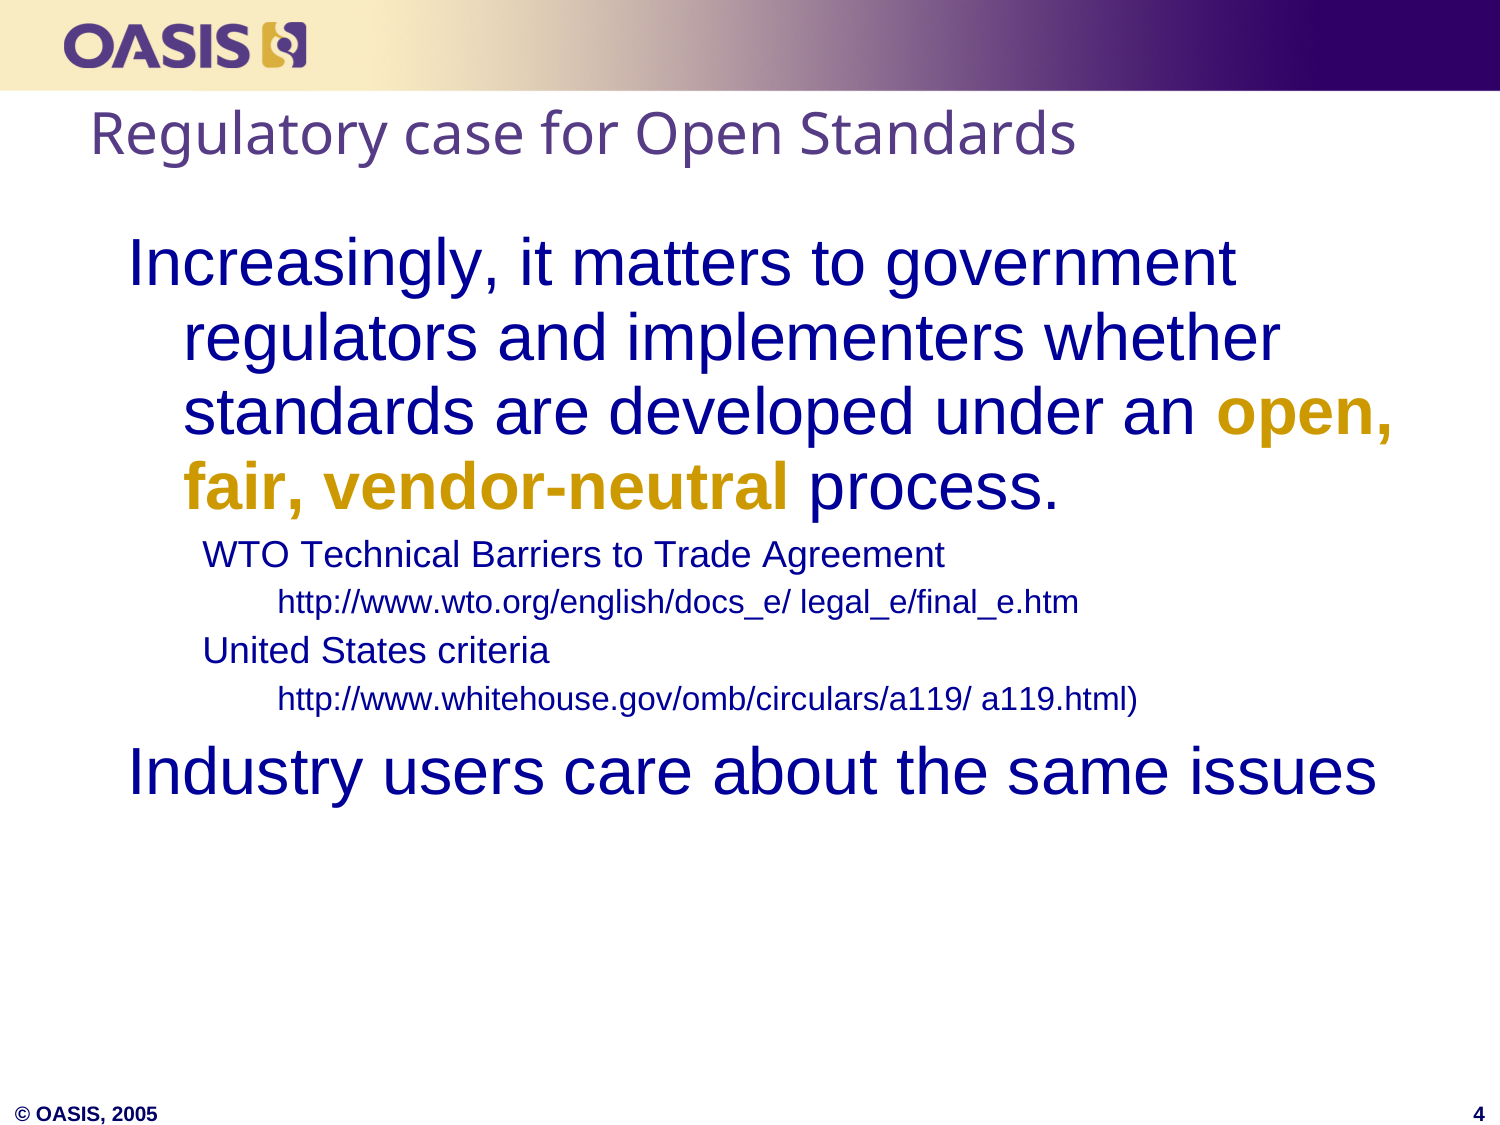

# Regulatory case for Open Standards
Increasingly, it matters to government regulators and implementers whether standards are developed under an open, fair, vendor-neutral process.
WTO Technical Barriers to Trade Agreement
http://www.wto.org/english/docs_e/ legal_e/final_e.htm
United States criteria
http://www.whitehouse.gov/omb/circulars/a119/ a119.html)
Industry users care about the same issues
© OASIS, 2005
4